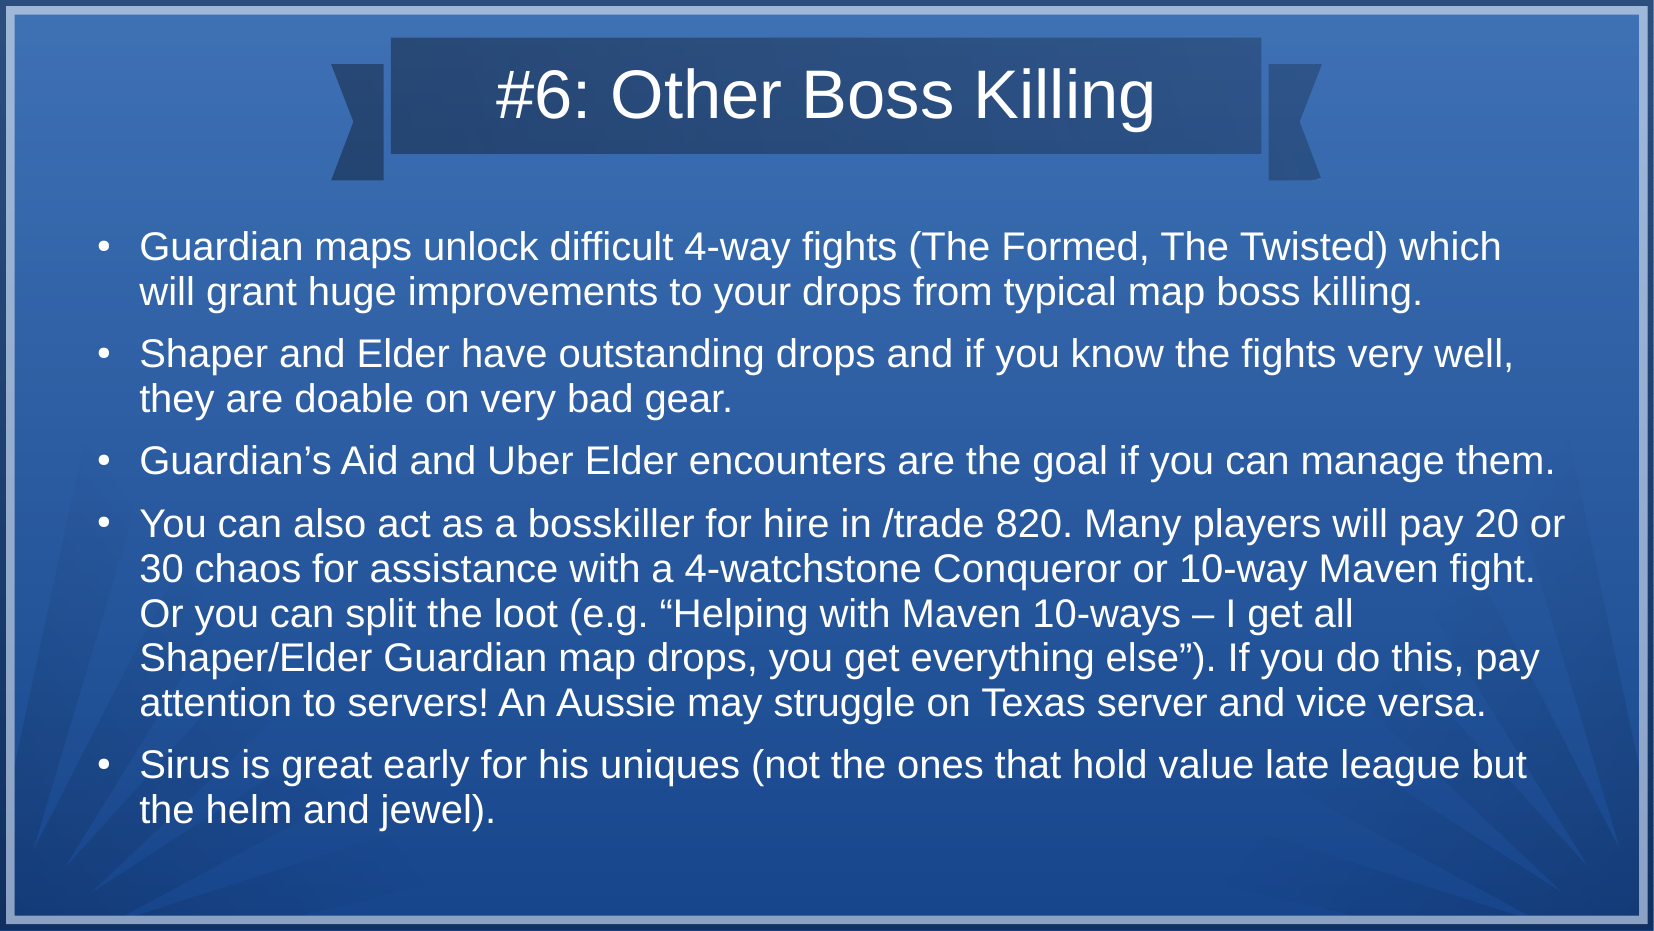

# #6: Other Boss Killing
Guardian maps unlock difficult 4-way fights (The Formed, The Twisted) which will grant huge improvements to your drops from typical map boss killing.
Shaper and Elder have outstanding drops and if you know the fights very well, they are doable on very bad gear.
Guardian’s Aid and Uber Elder encounters are the goal if you can manage them.
You can also act as a bosskiller for hire in /trade 820. Many players will pay 20 or 30 chaos for assistance with a 4-watchstone Conqueror or 10-way Maven fight. Or you can split the loot (e.g. “Helping with Maven 10-ways – I get all Shaper/Elder Guardian map drops, you get everything else”). If you do this, pay attention to servers! An Aussie may struggle on Texas server and vice versa.
Sirus is great early for his uniques (not the ones that hold value late league but the helm and jewel).